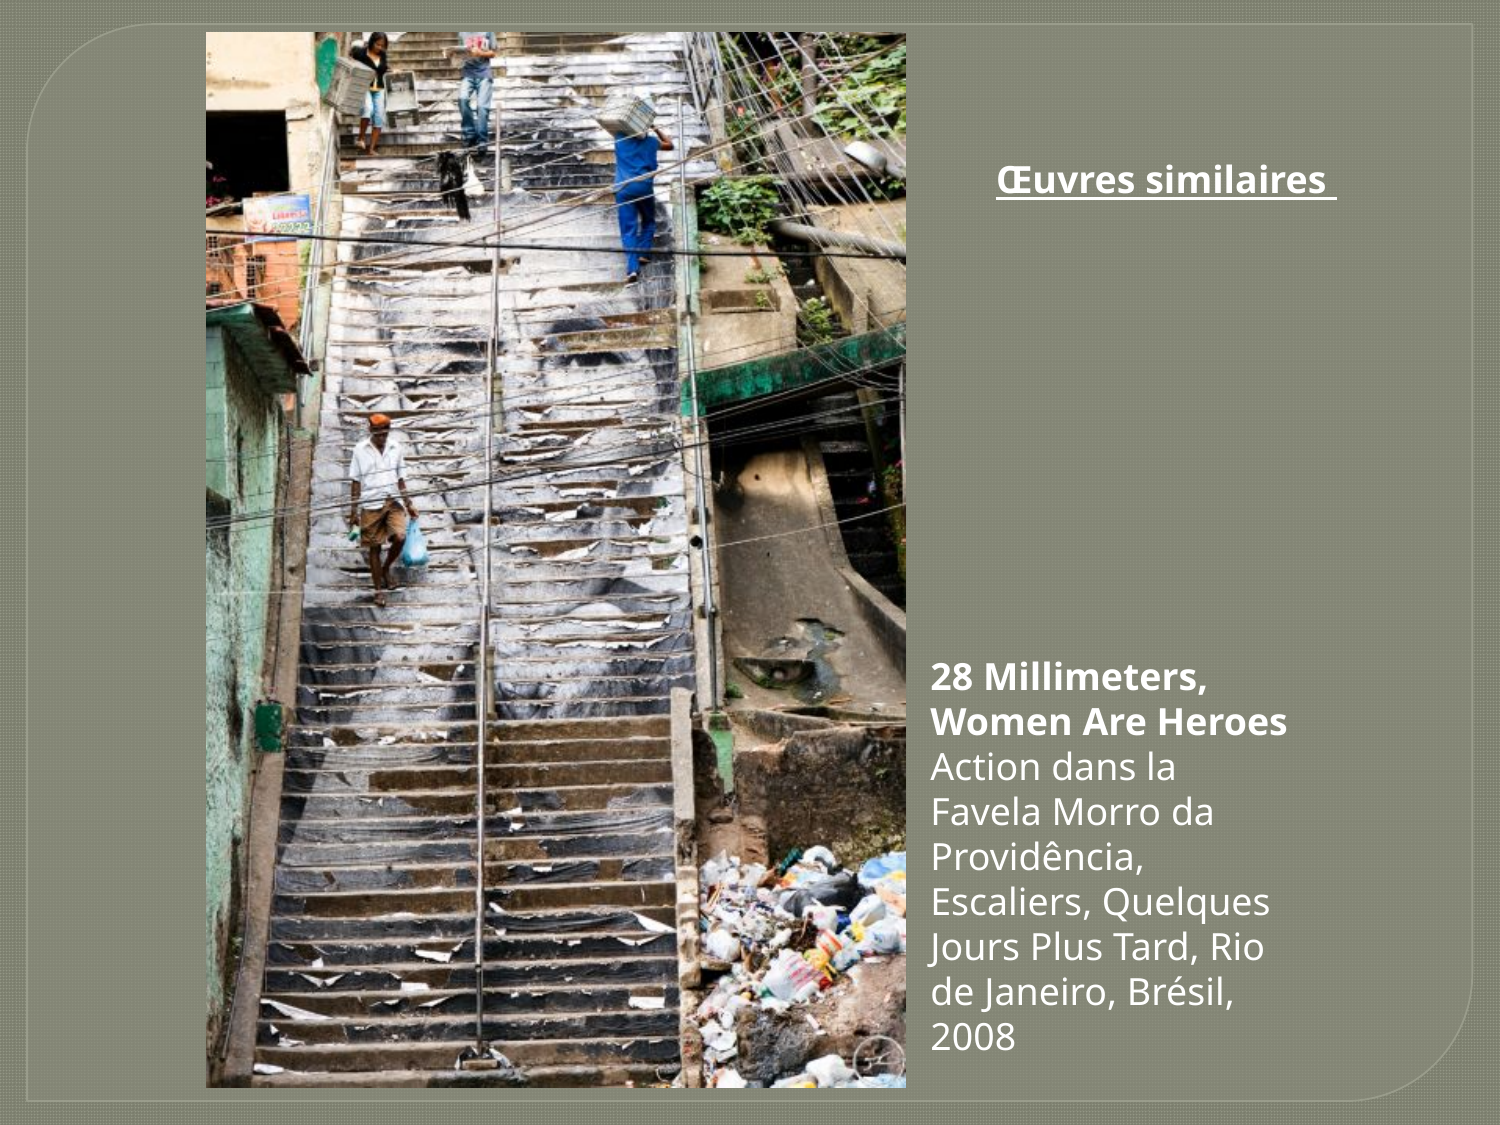

Œuvres similaires
28 Millimeters, Women Are Heroes
Action dans la Favela Morro da Providência, Escaliers, Quelques Jours Plus Tard, Rio de Janeiro, Brésil, 2008